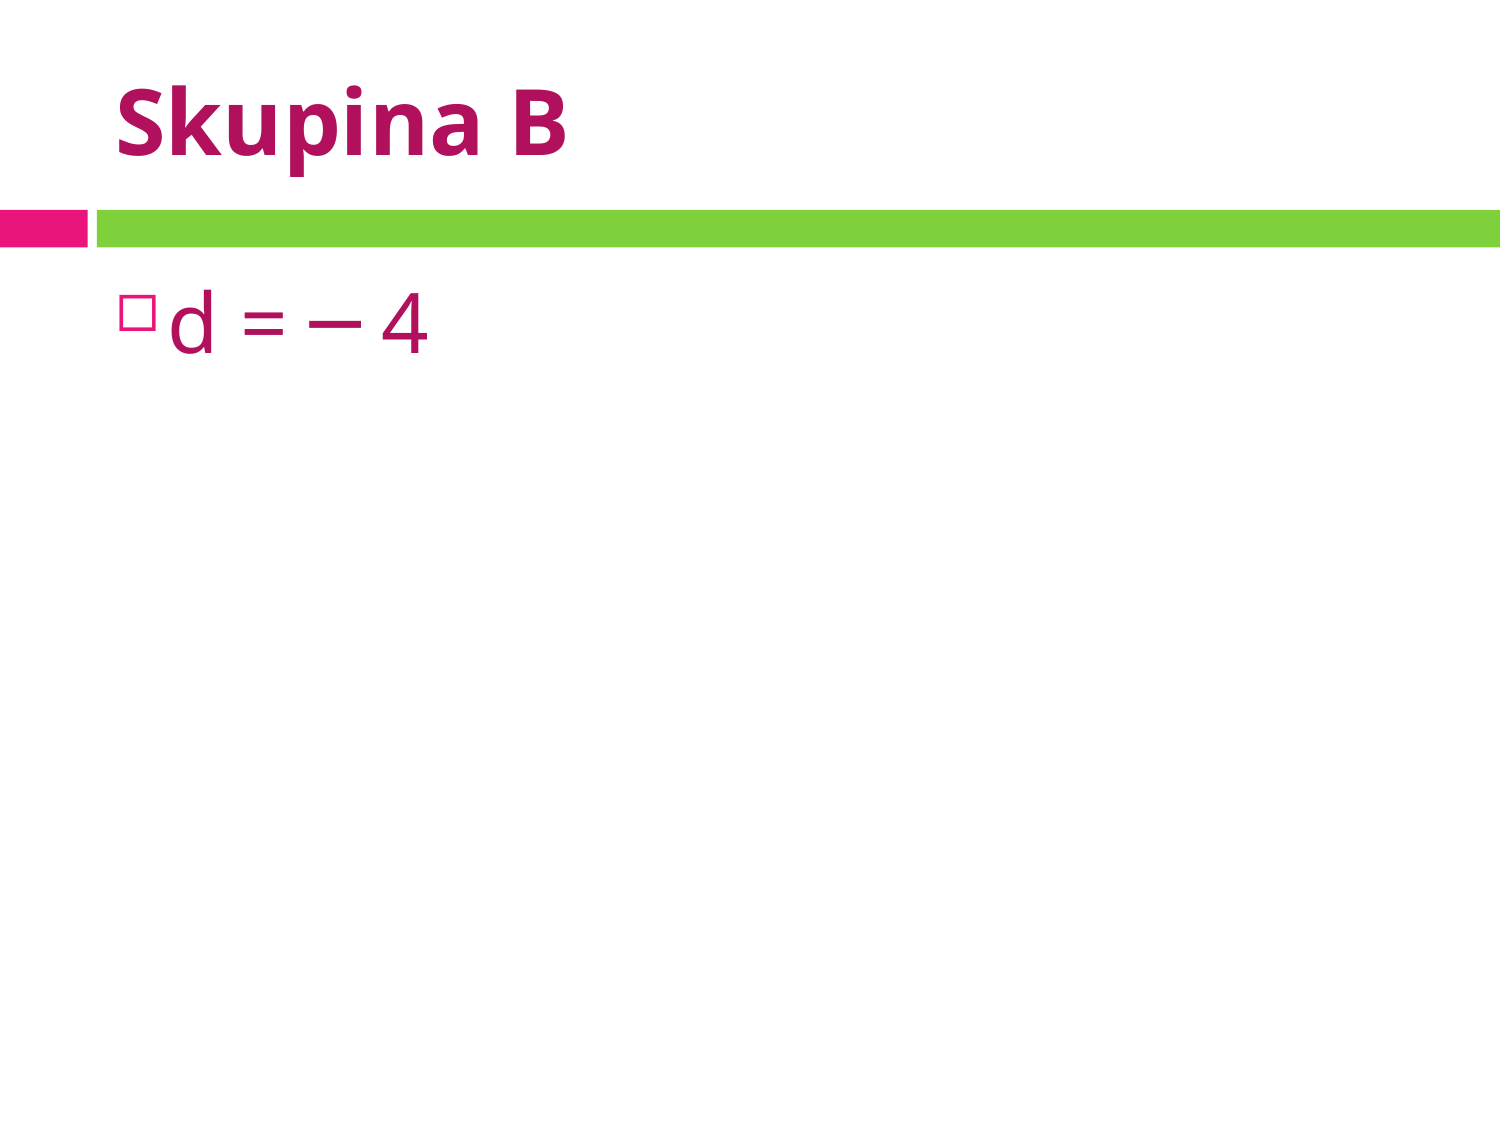

# Skupina B
d = ─ 4